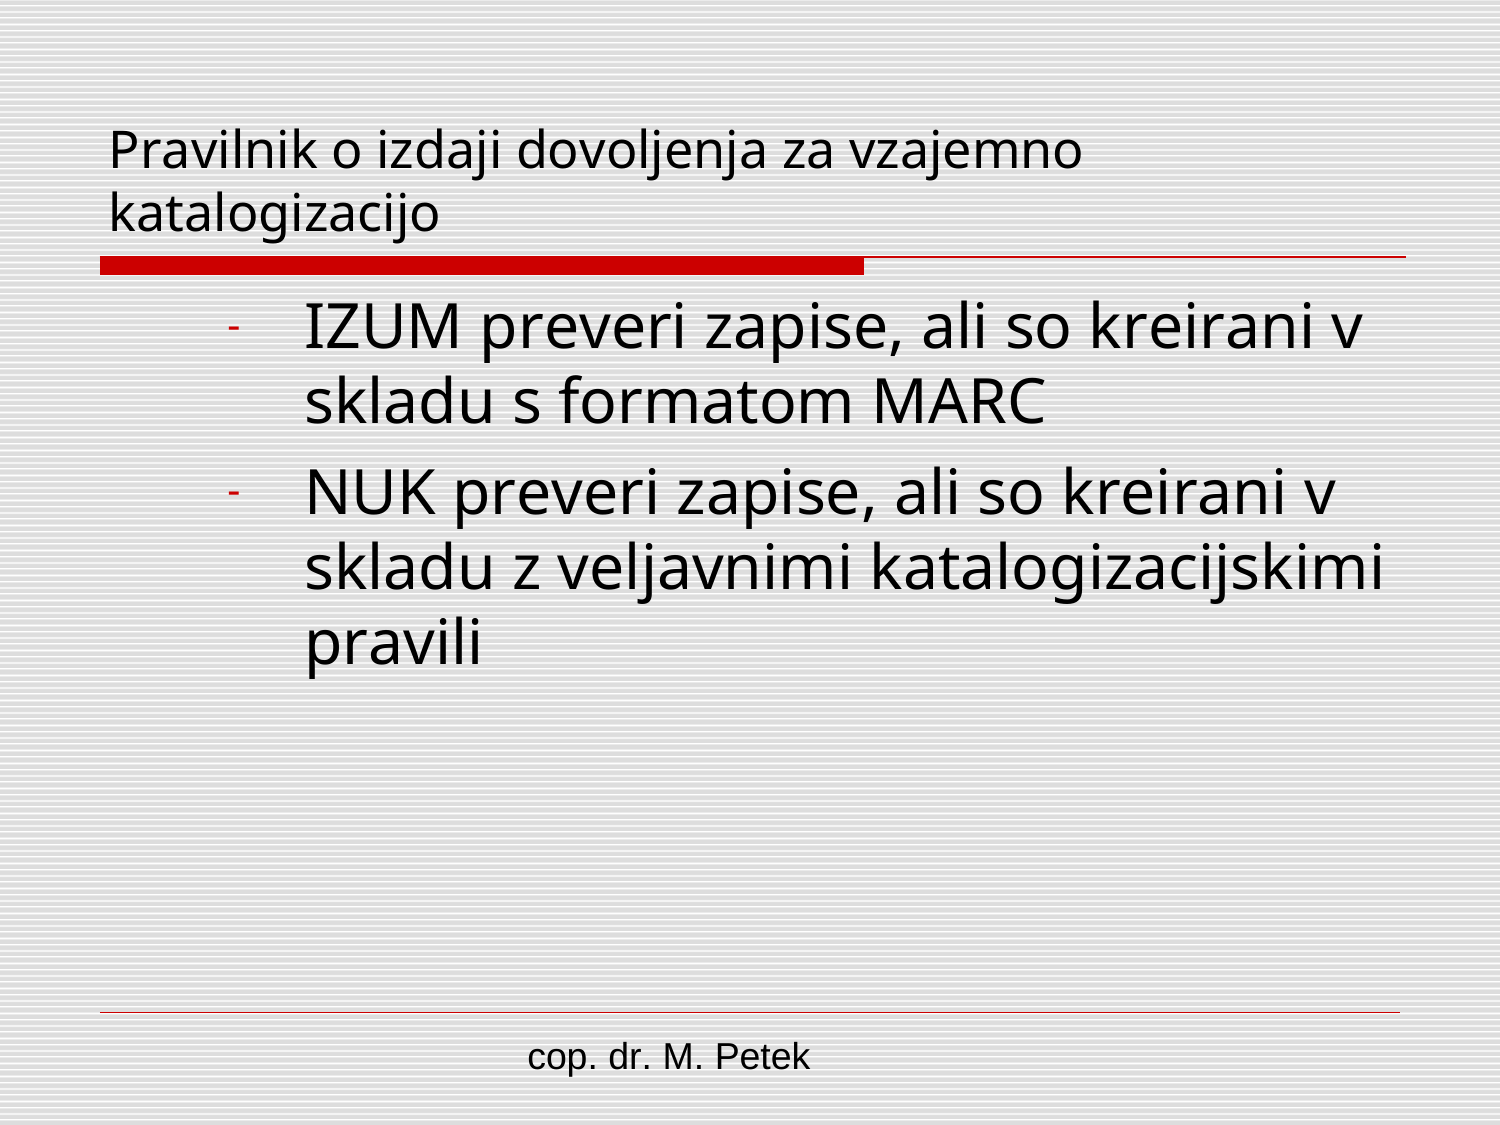

# Pravilnik o izdaji dovoljenja za vzajemno katalogizacijo
IZUM preveri zapise, ali so kreirani v skladu s formatom MARC
NUK preveri zapise, ali so kreirani v skladu z veljavnimi katalogizacijskimi pravili
cop. dr. M. Petek